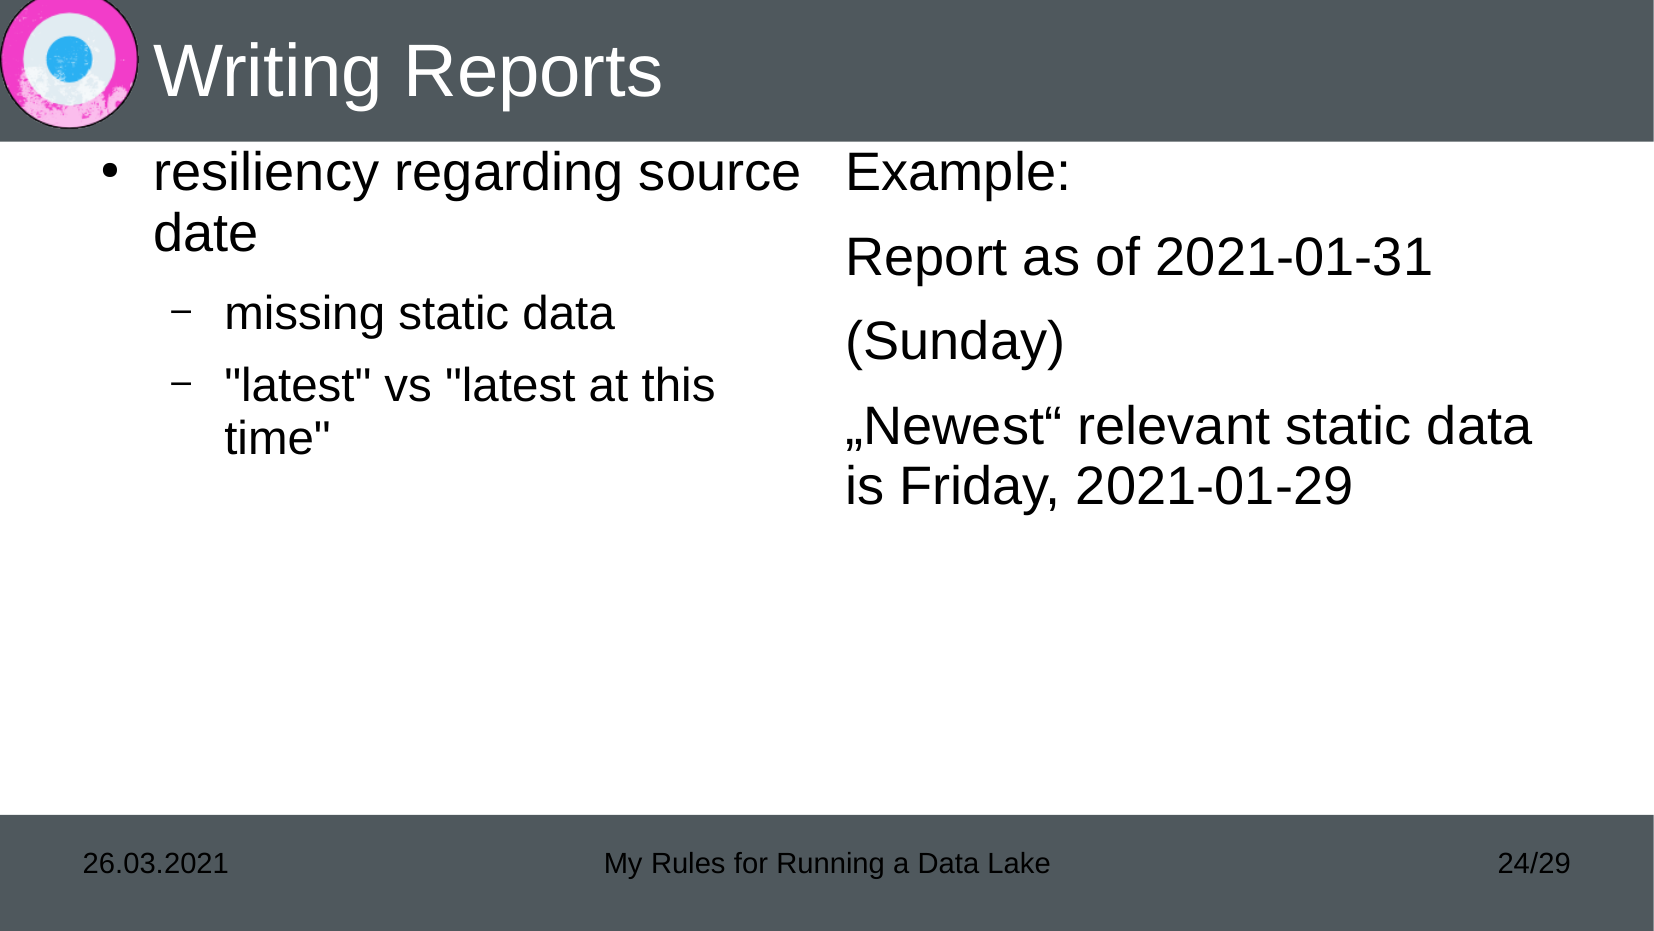

# Writing Reports
resiliency regarding source date
missing static data
"latest" vs "latest at this time"
Example:
Report as of 2021-01-31
(Sunday)
„Newest“ relevant static data is Friday, 2021-01-29
08. März 2019
24